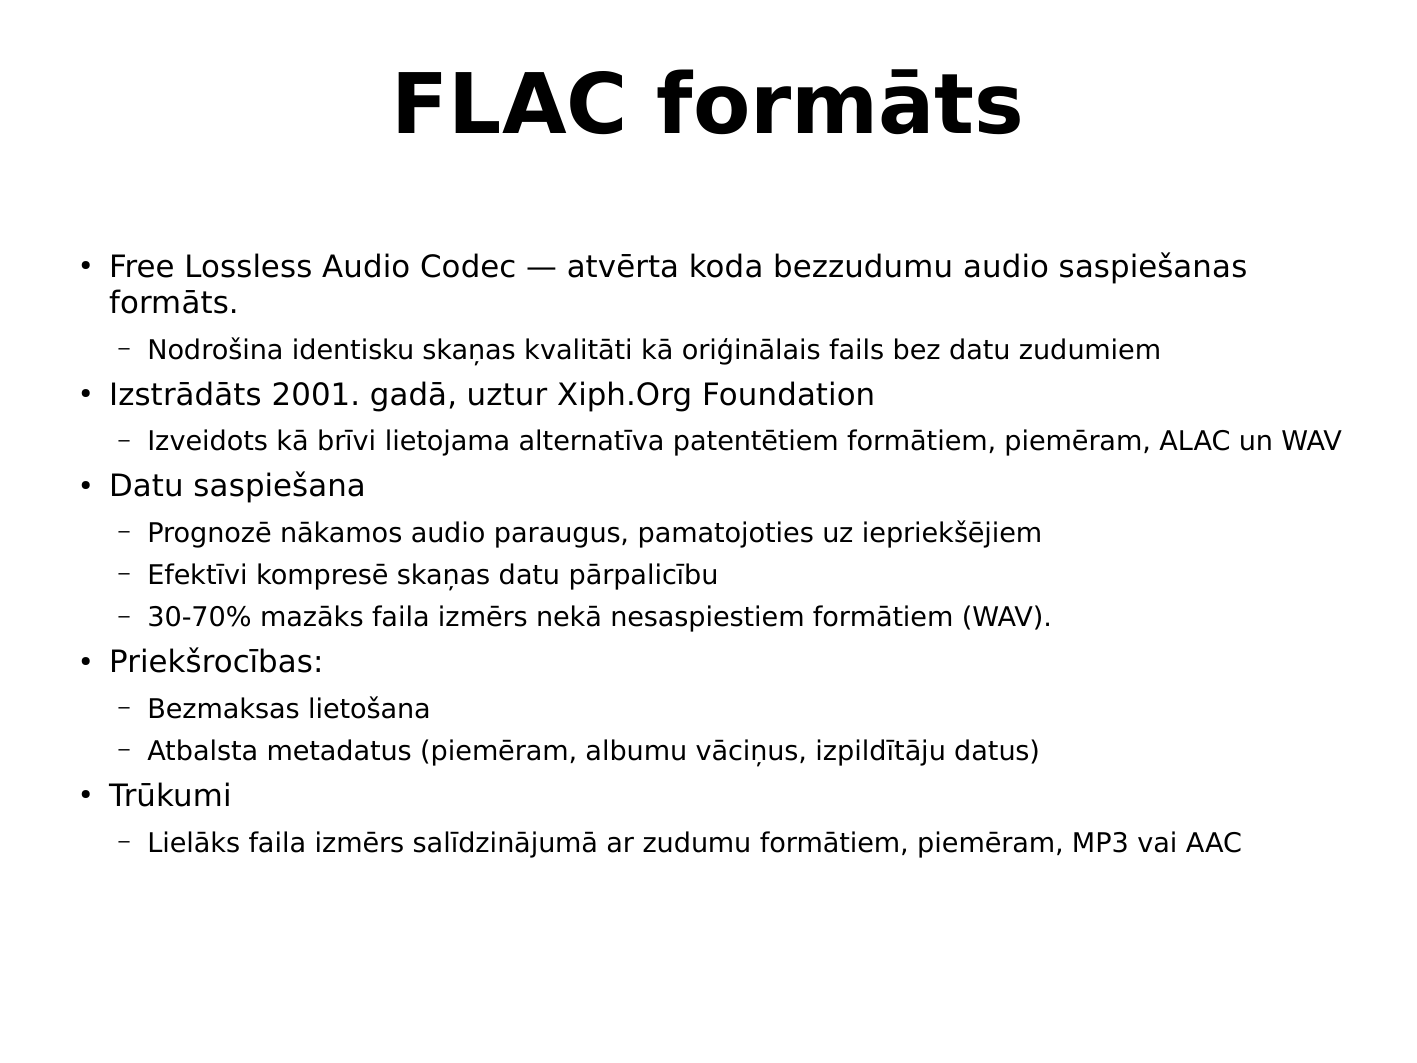

# FLAC formāts
Free Lossless Audio Codec — atvērta koda bezzudumu audio saspiešanas formāts.
Nodrošina identisku skaņas kvalitāti kā oriģinālais fails bez datu zudumiem
Izstrādāts 2001. gadā, uztur Xiph.Org Foundation
Izveidots kā brīvi lietojama alternatīva patentētiem formātiem, piemēram, ALAC un WAV
Datu saspiešana
Prognozē nākamos audio paraugus, pamatojoties uz iepriekšējiem
Efektīvi kompresē skaņas datu pārpalicību
30-70% mazāks faila izmērs nekā nesaspiestiem formātiem (WAV).
Priekšrocības:
Bezmaksas lietošana
Atbalsta metadatus (piemēram, albumu vāciņus, izpildītāju datus)
Trūkumi
Lielāks faila izmērs salīdzinājumā ar zudumu formātiem, piemēram, MP3 vai AAC